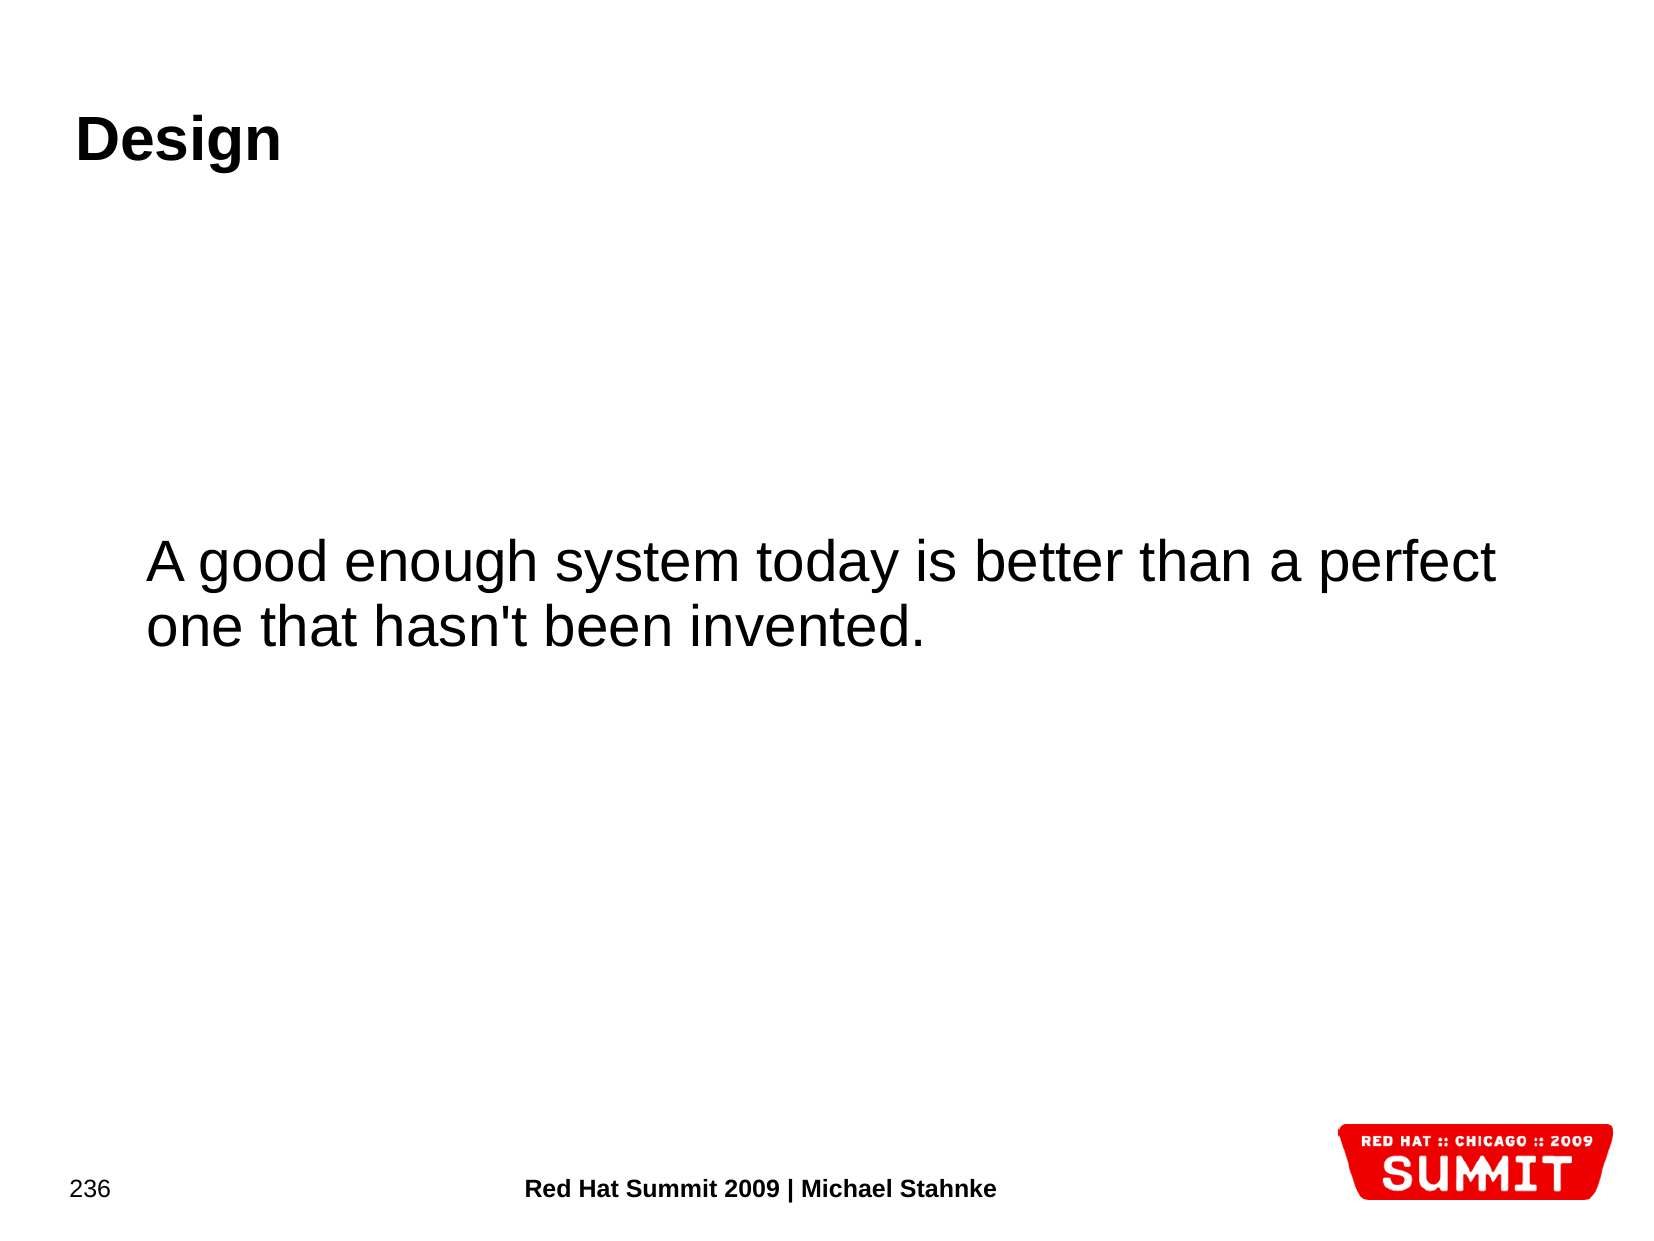

# Design
A good enough system today is better than a perfect one that hasn't been invented.